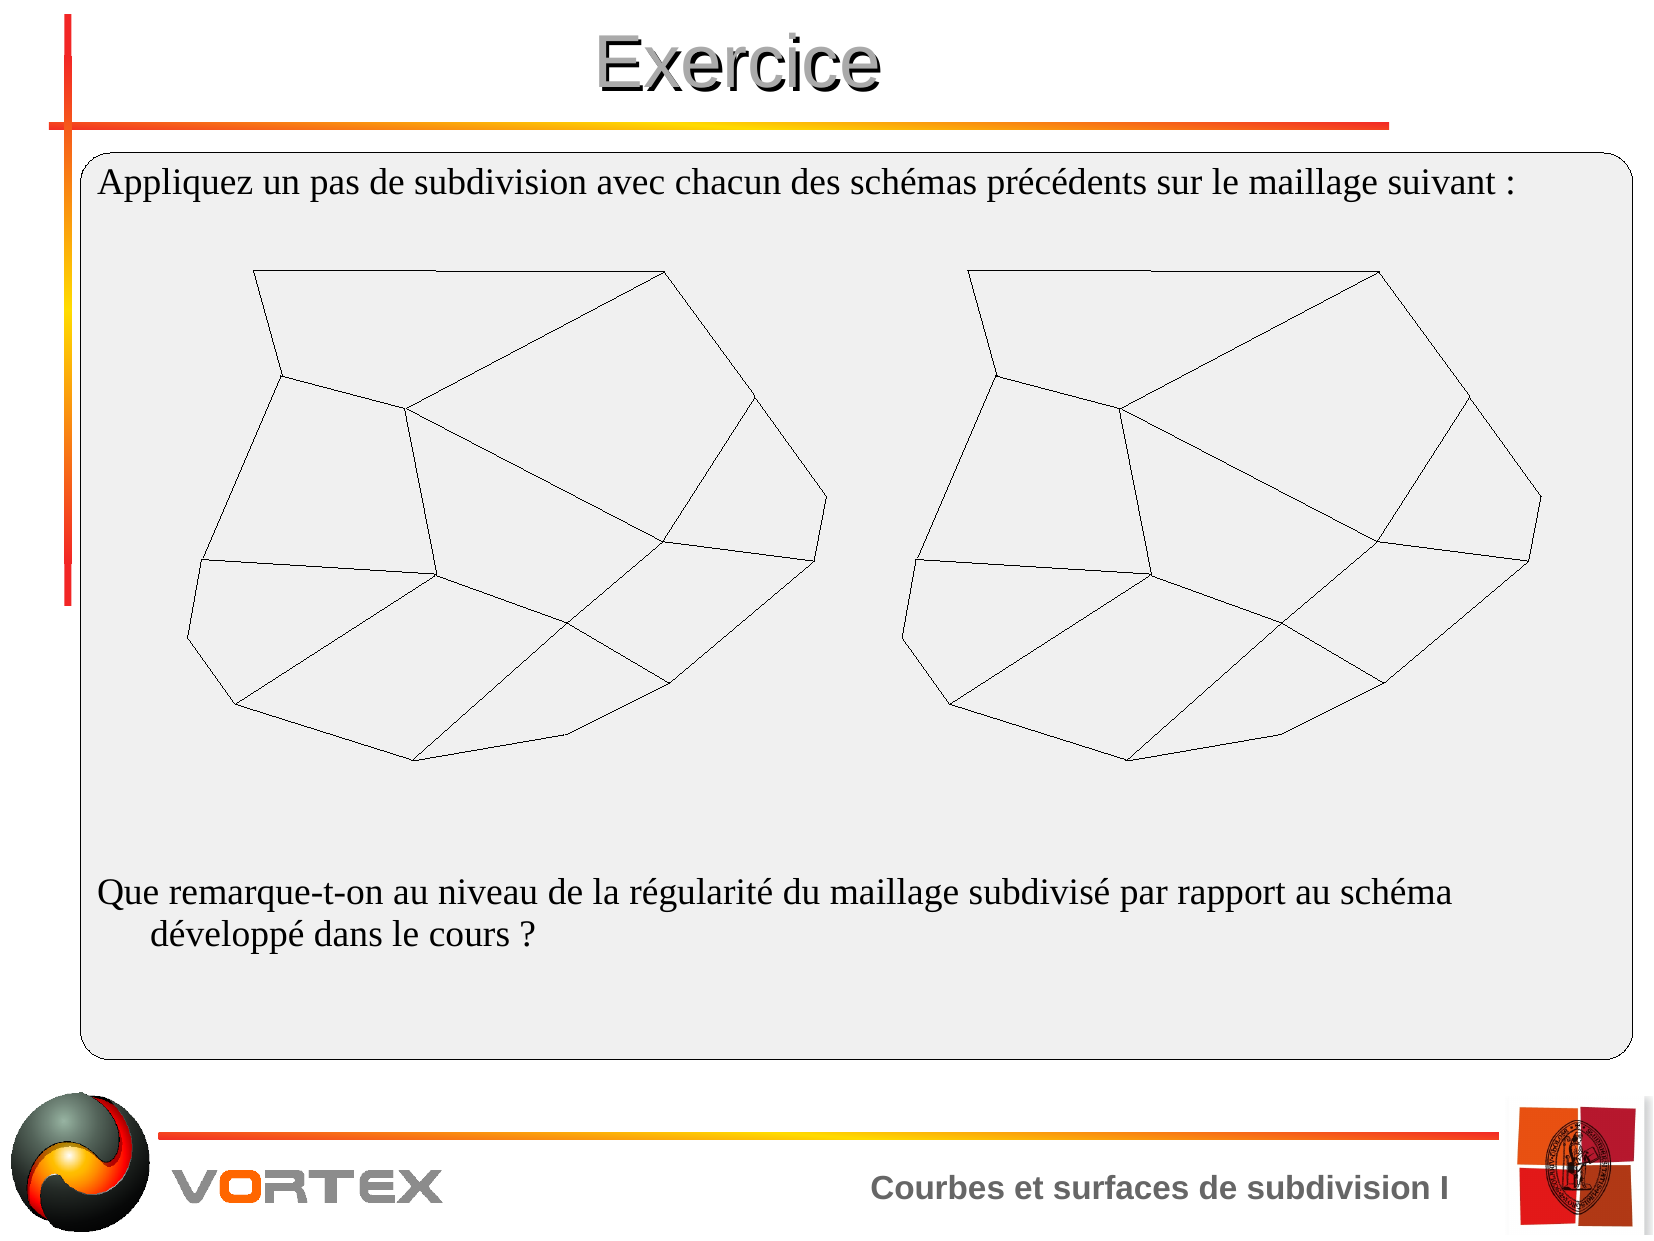

# Exercice
Appliquez un pas de subdivision avec chacun des schémas précédents sur le maillage suivant :
Que remarque-t-on au niveau de la régularité du maillage subdivisé par rapport au schéma développé dans le cours ?